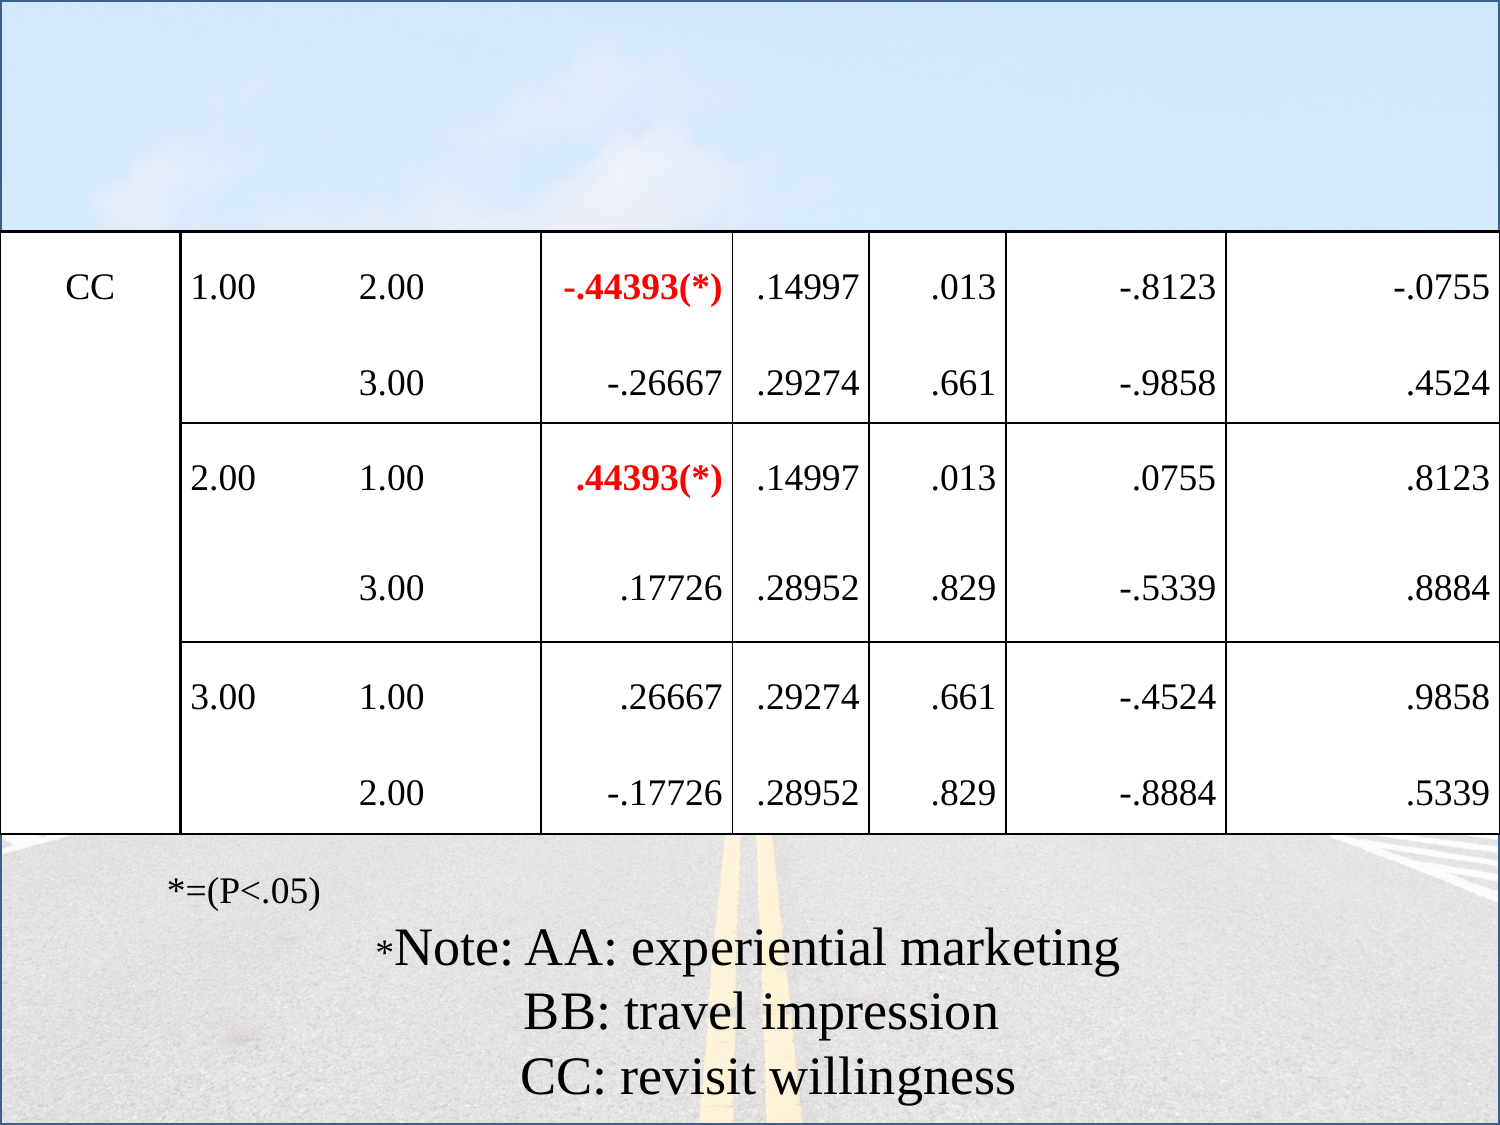

| CC | 1.00 | 2.00 | -.44393(\*) | .14997 | .013 | -.8123 | -.0755 |
| --- | --- | --- | --- | --- | --- | --- | --- |
| | | 3.00 | -.26667 | .29274 | .661 | -.9858 | .4524 |
| | 2.00 | 1.00 | .44393(\*) | .14997 | .013 | .0755 | .8123 |
| | | 3.00 | .17726 | .28952 | .829 | -.5339 | .8884 |
| | 3.00 | 1.00 | .26667 | .29274 | .661 | -.4524 | .9858 |
| | | 2.00 | -.17726 | .28952 | .829 | -.8884 | .5339 |
 *=(P<.05)
*Note: AA: experiential marketing
 BB: travel impression
 CC: revisit willingness